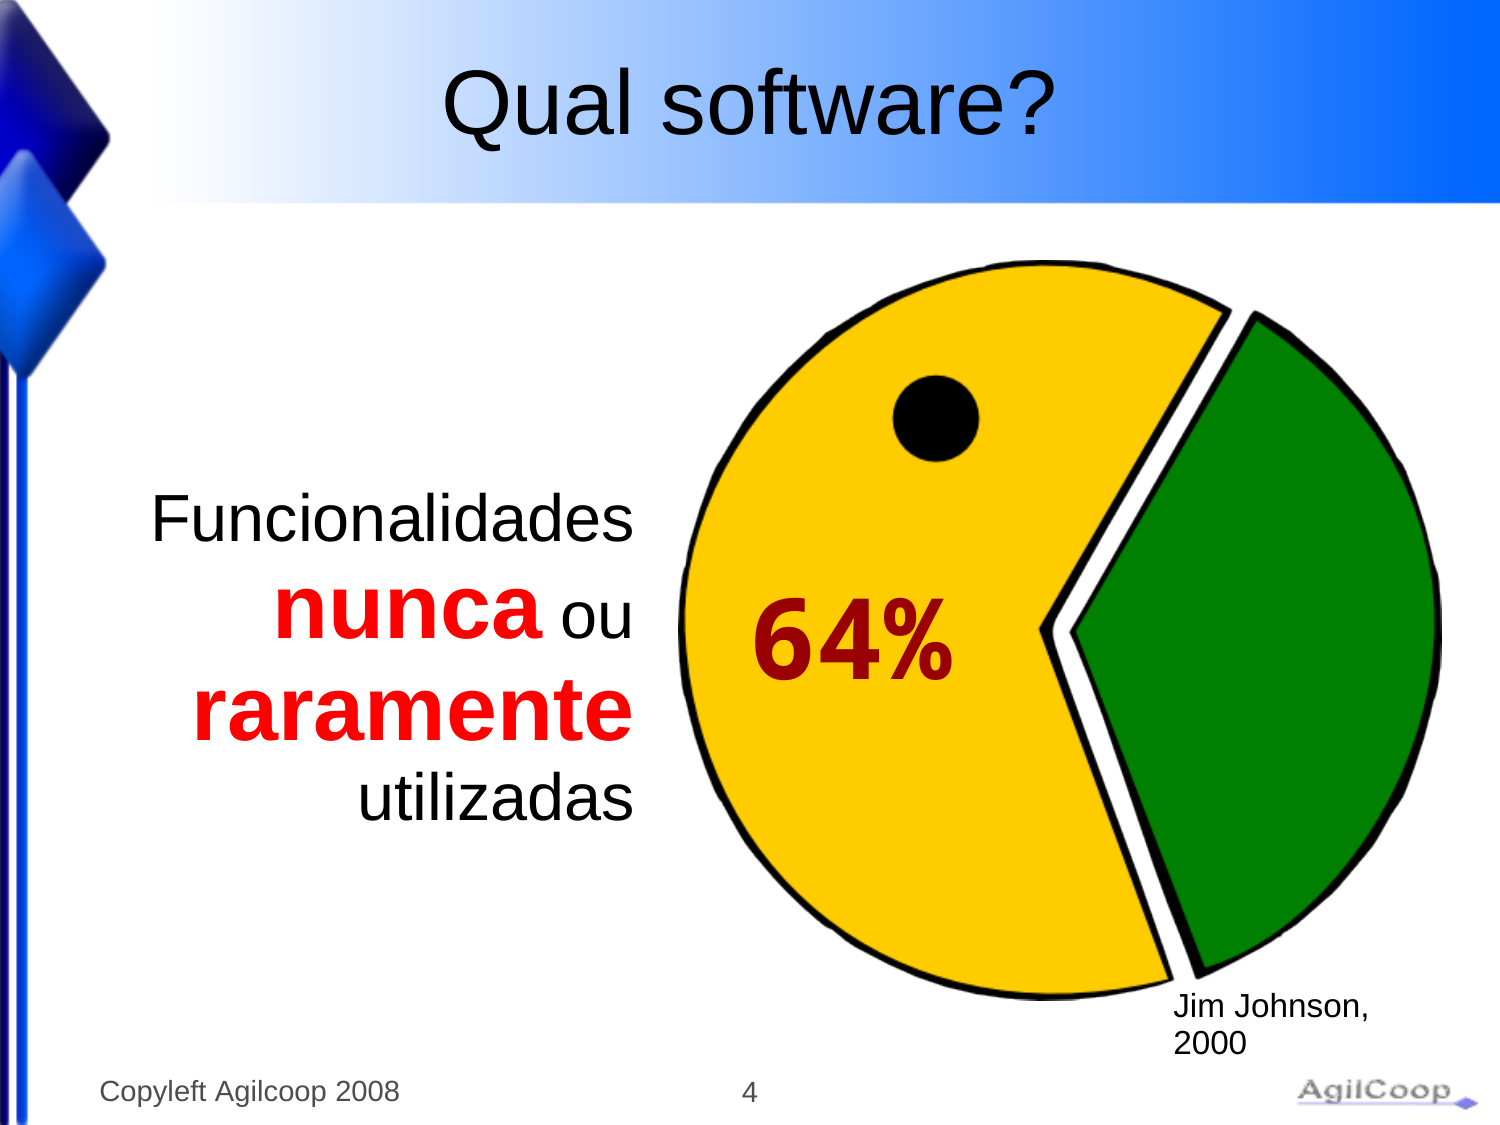

# Qual software?
Funcionalidades
nunca ou
raramente
utilizadas
64%
Jim Johnson, 2000
4